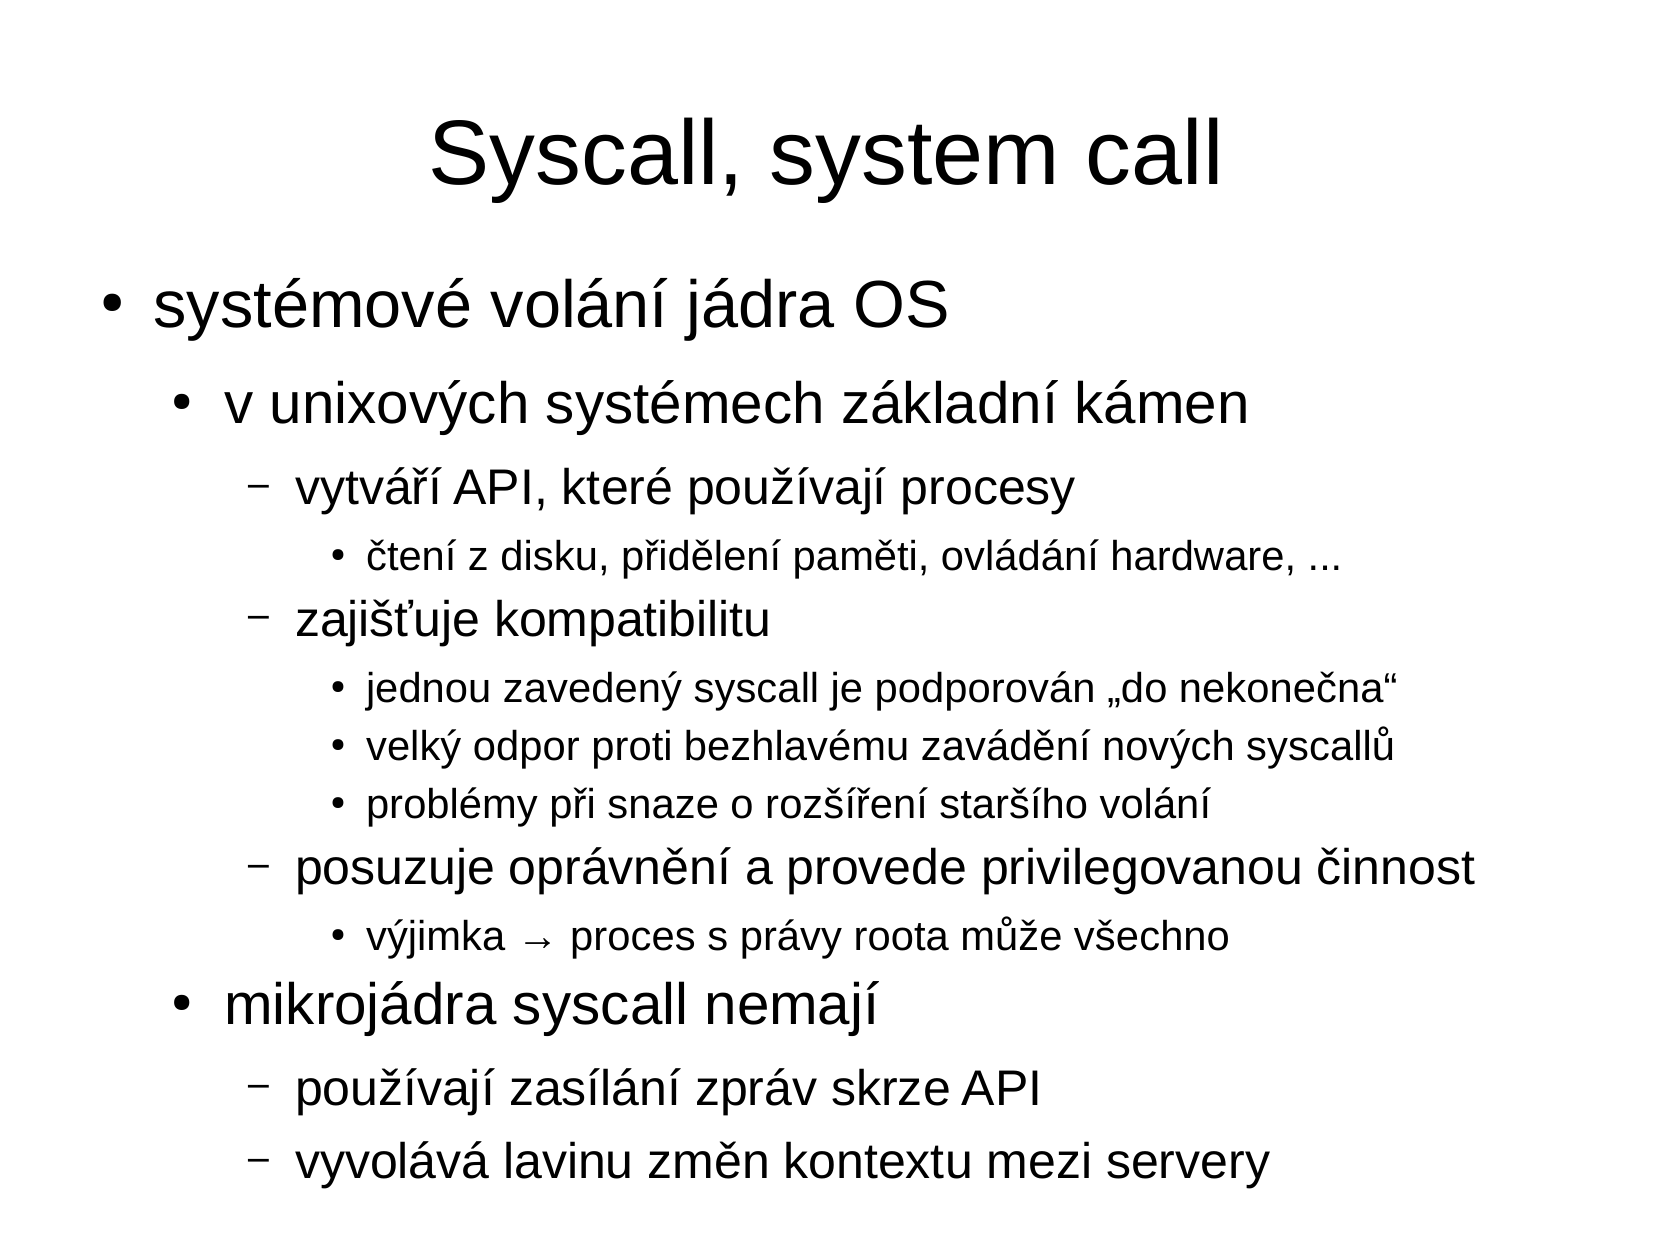

# Syscall, system call
systémové volání jádra OS
v unixových systémech základní kámen
vytváří API, které používají procesy
čtení z disku, přidělení paměti, ovládání hardware, ...
zajišťuje kompatibilitu
jednou zavedený syscall je podporován „do nekonečna“
velký odpor proti bezhlavému zavádění nových syscallů
problémy při snaze o rozšíření staršího volání
posuzuje oprávnění a provede privilegovanou činnost
výjimka → proces s právy roota může všechno
mikrojádra syscall nemají
používají zasílání zpráv skrze API
vyvolává lavinu změn kontextu mezi servery